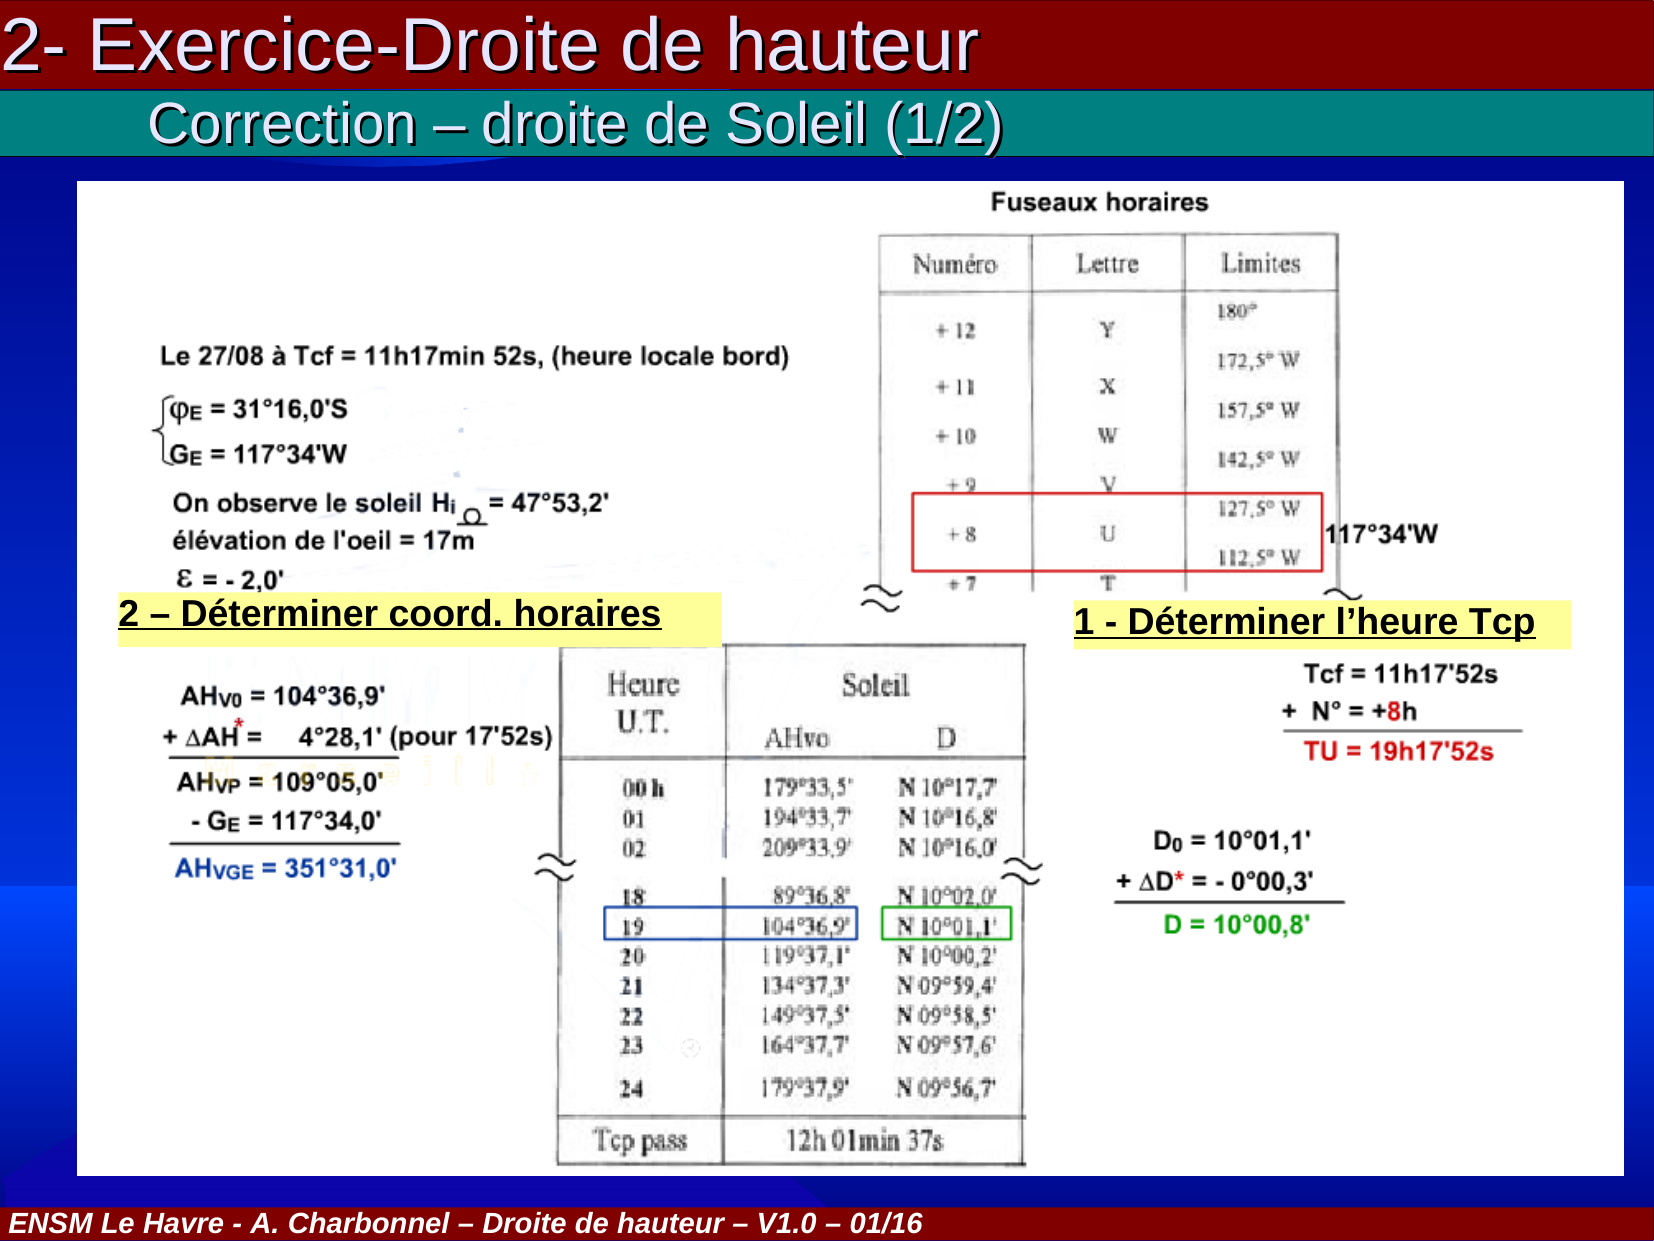

2- Exercice-Droite de hauteur
# Correction – droite de Soleil (1/2)
2 – Déterminer coord. horaires
1 - Déterminer l’heure Tcp
 ENSM Le Havre - A. Charbonnel – Droite de hauteur – V1.0 – 01/16